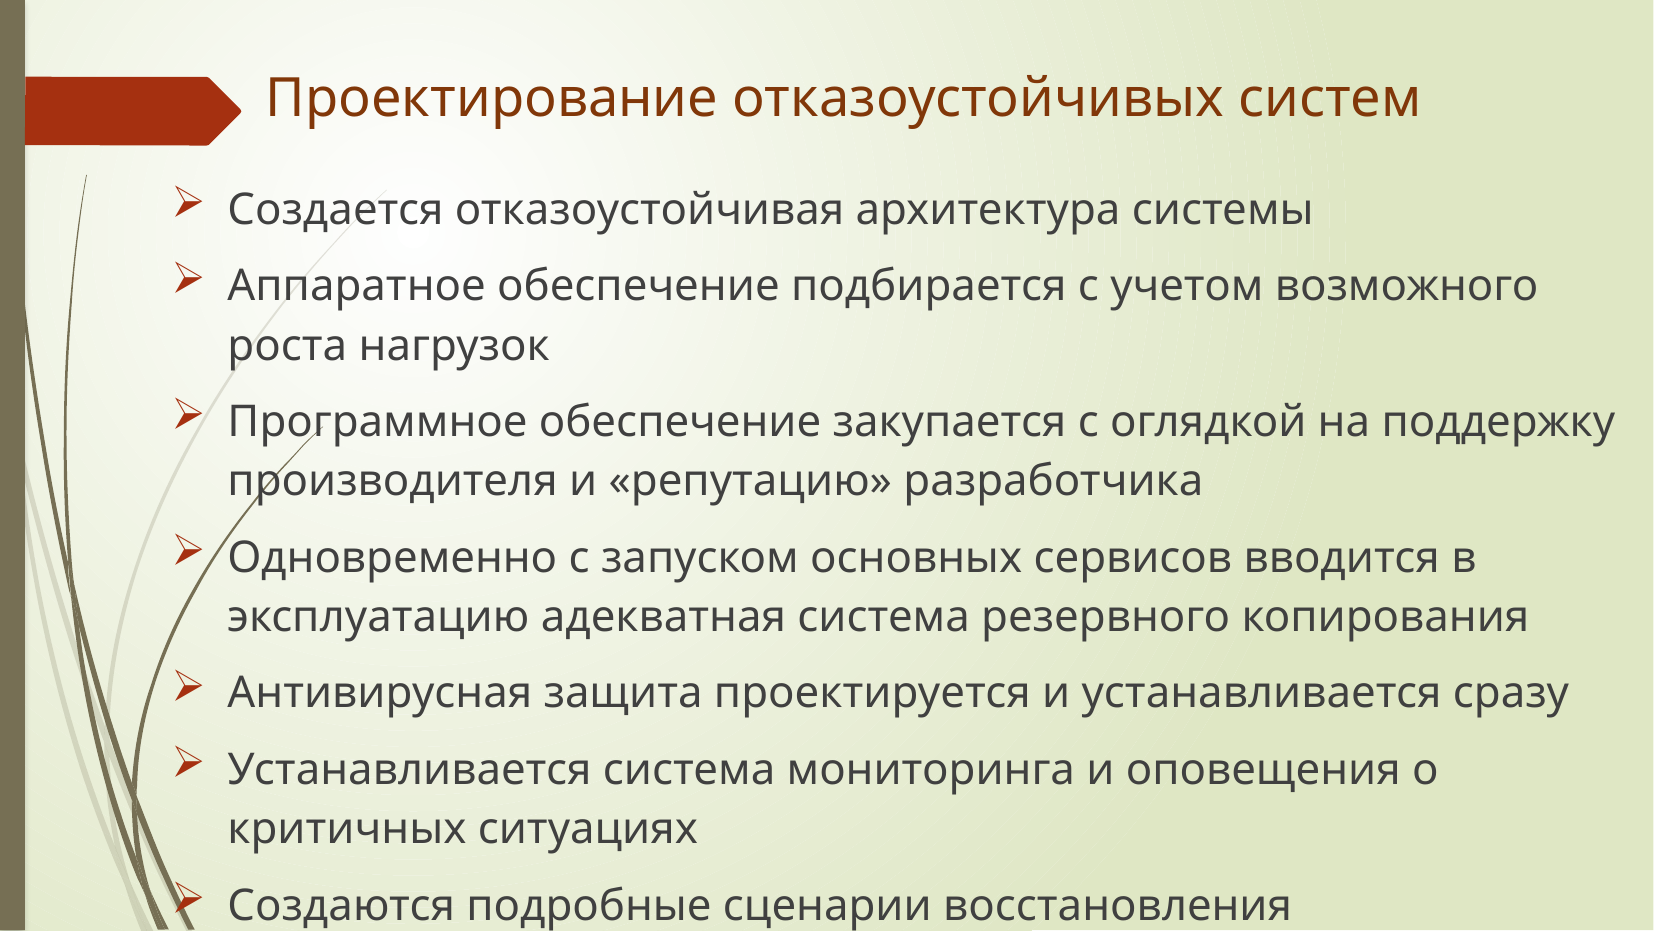

# Проектирование отказоустойчивых систем
Создается отказоустойчивая архитектура системы
Аппаратное обеспечение подбирается с учетом возможного роста нагрузок
Программное обеспечение закупается с оглядкой на поддержку производителя и «репутацию» разработчика
Одновременно с запуском основных сервисов вводится в эксплуатацию адекватная система резервного копирования
Антивирусная защита проектируется и устанавливается сразу
Устанавливается система мониторинга и оповещения о критичных ситуациях
Создаются подробные сценарии восстановления